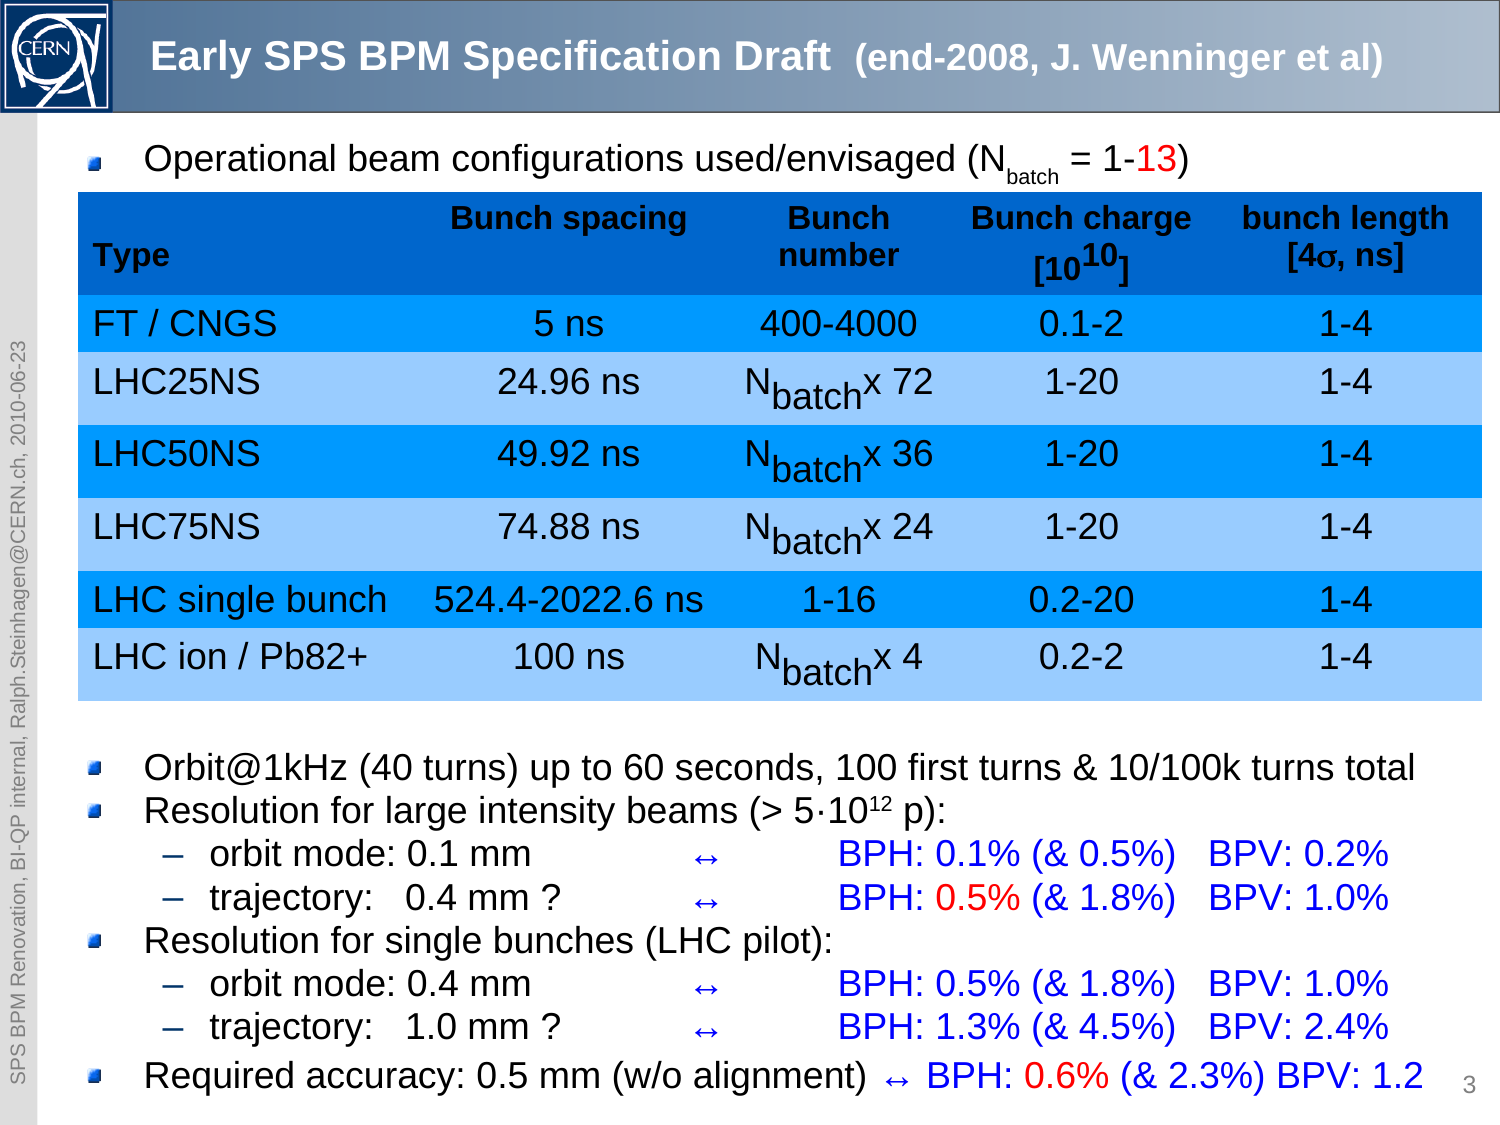

# Early SPS BPM Specification Draft (end-2008, J. Wenninger et al)
Operational beam configurations used/envisaged (Nbatch = 1-13)
Orbit@1kHz (40 turns) up to 60 seconds, 100 first turns & 10/100k turns total
Resolution for large intensity beams (> 5·1012 p):
orbit mode: 0.1 mm		↔ 	BPH: 0.1% (& 0.5%) BPV: 0.2%
trajectory: 0.4 mm ?	↔ 	BPH: 0.5% (& 1.8%) BPV: 1.0%
Resolution for single bunches (LHC pilot):
orbit mode: 0.4 mm		↔ 	BPH: 0.5% (& 1.8%) BPV: 1.0%
trajectory: 1.0 mm ?	↔ 	BPH: 1.3% (& 4.5%) BPV: 2.4%
Required accuracy: 0.5 mm (w/o alignment) ↔ BPH: 0.6% (& 2.3%) BPV: 1.2
| Type | Bunch spacing | Bunch number | Bunch charge [1010] | bunch length [4, ns] |
| --- | --- | --- | --- | --- |
| FT / CNGS | 5 ns | 400-4000 | 0.1-2 | 1-4 |
| LHC25NS | 24.96 ns | Nbatchx 72 | 1-20 | 1-4 |
| LHC50NS | 49.92 ns | Nbatchx 36 | 1-20 | 1-4 |
| LHC75NS | 74.88 ns | Nbatchx 24 | 1-20 | 1-4 |
| LHC single bunch | 524.4-2022.6 ns | 1-16 | 0.2-20 | 1-4 |
| LHC ion / Pb82+ | 100 ns | Nbatchx 4 | 0.2-2 | 1-4 |